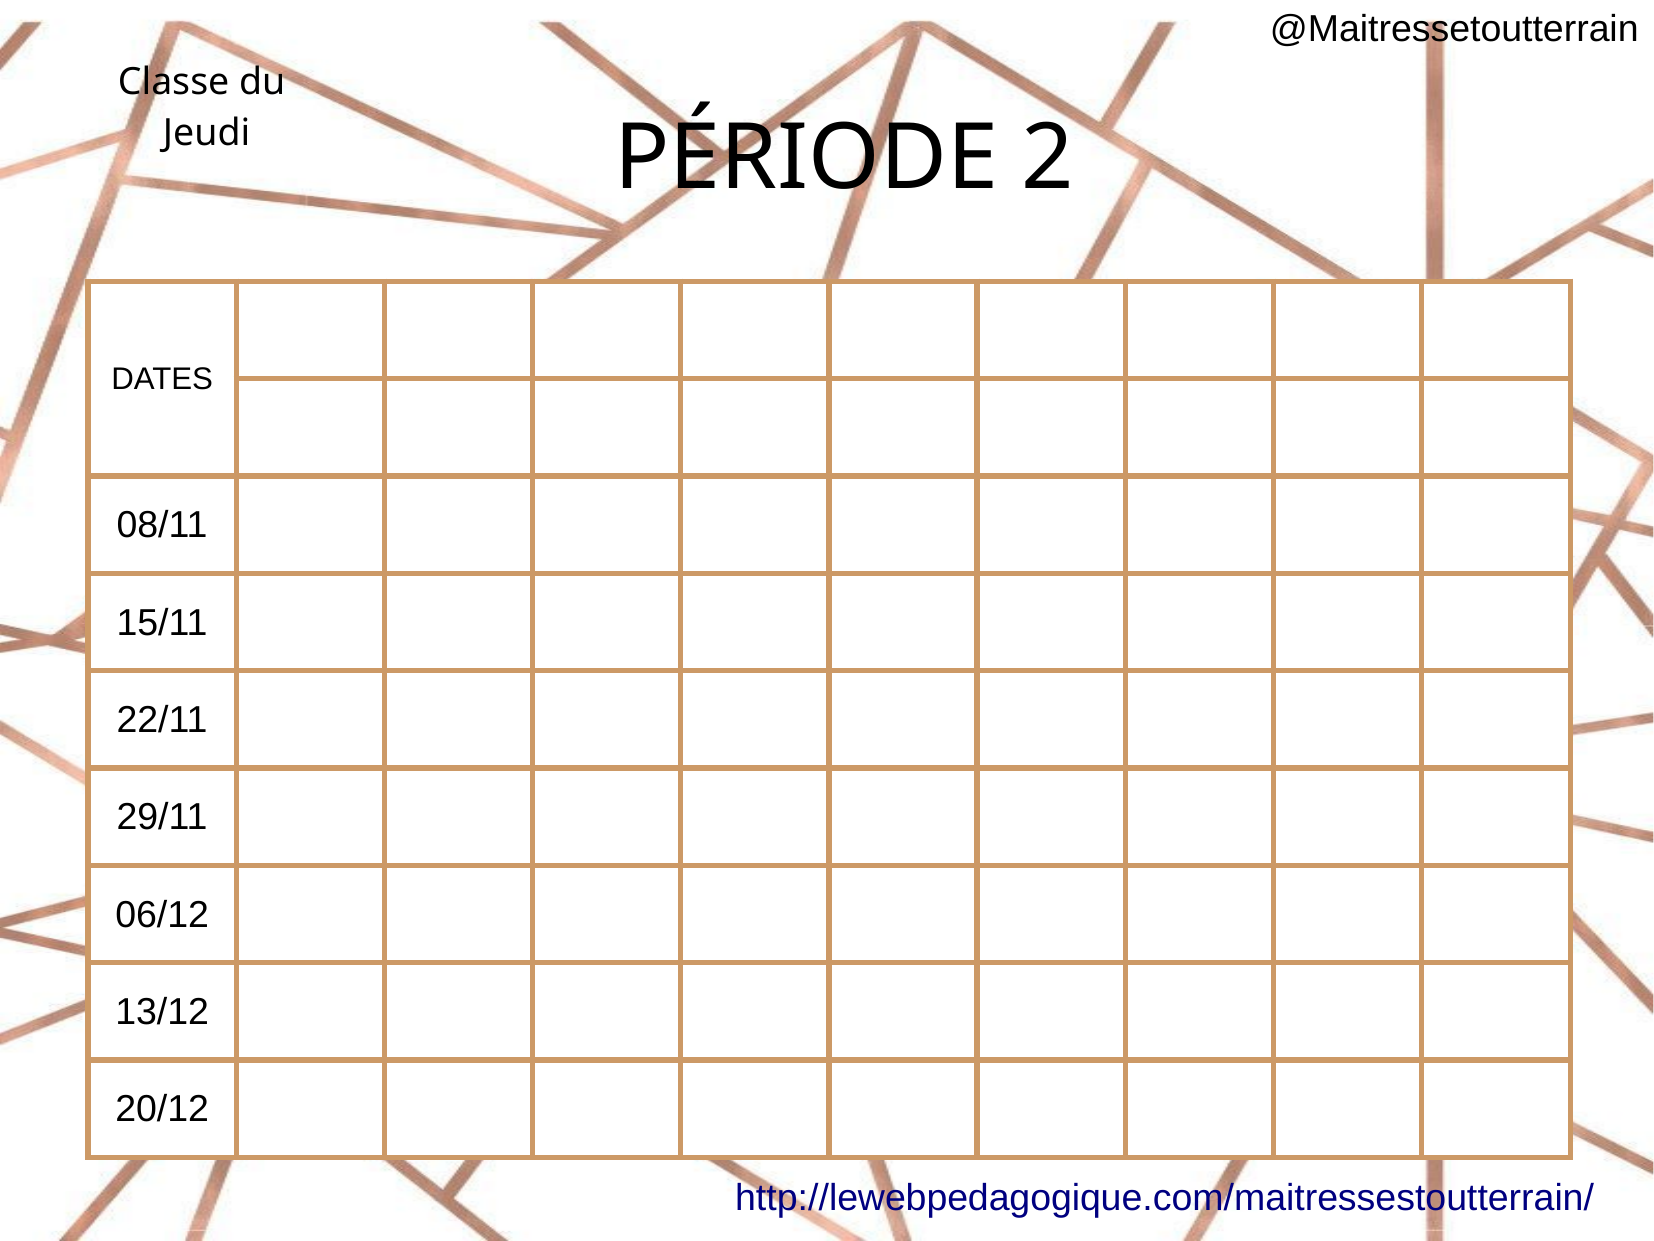

@Maitressetoutterrain
Classe du
Jeudi
# PÉRIODE 2
| DATES | | | | | | | | | |
| --- | --- | --- | --- | --- | --- | --- | --- | --- | --- |
| | | | | | | | | | |
| 08/11 | | | | | | | | | |
| 15/11 | | | | | | | | | |
| 22/11 | | | | | | | | | |
| 29/11 | | | | | | | | | |
| 06/12 | | | | | | | | | |
| 13/12 | | | | | | | | | |
| 20/12 | | | | | | | | | |
http://lewebpedagogique.com/maitressestoutterrain/